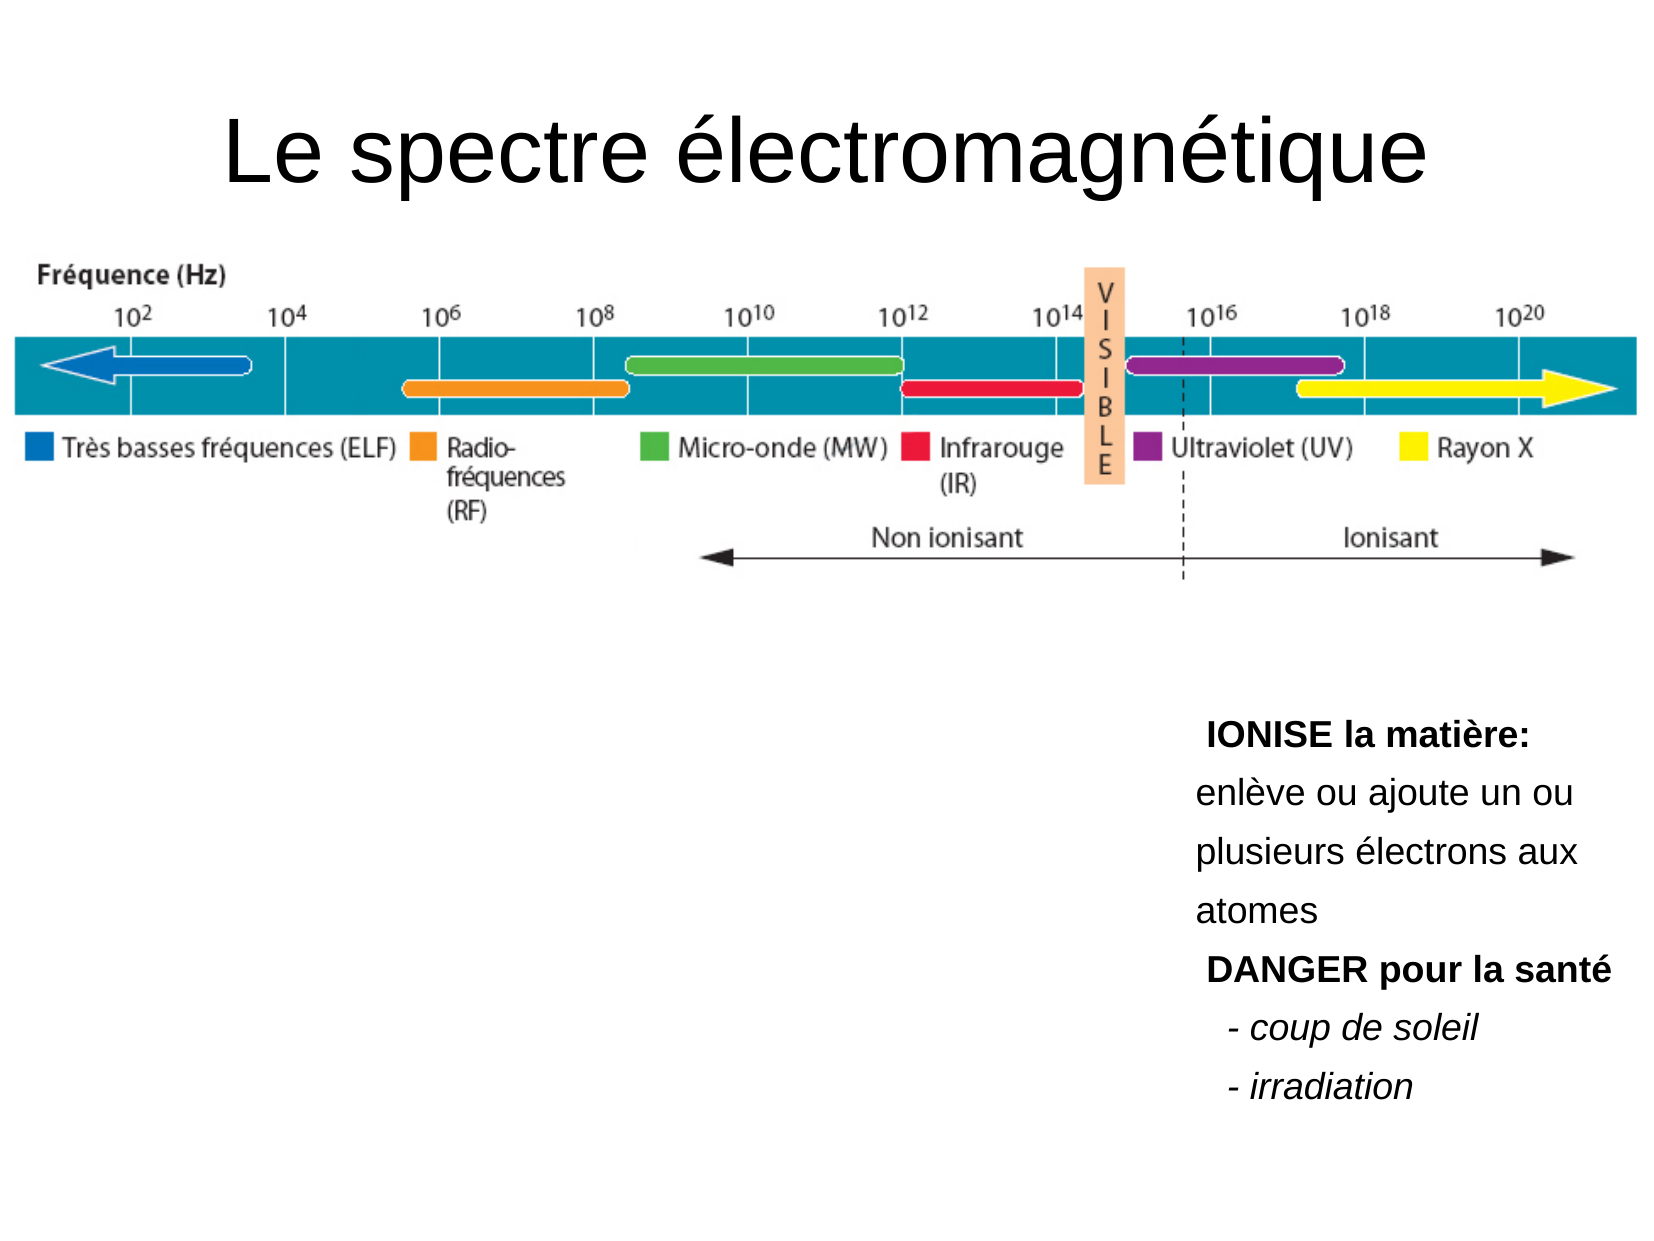

# Le spectre électromagnétique
 IONISE la matière:
enlève ou ajoute un ou plusieurs électrons aux atomes
 DANGER pour la santé
 - coup de soleil
 - irradiation